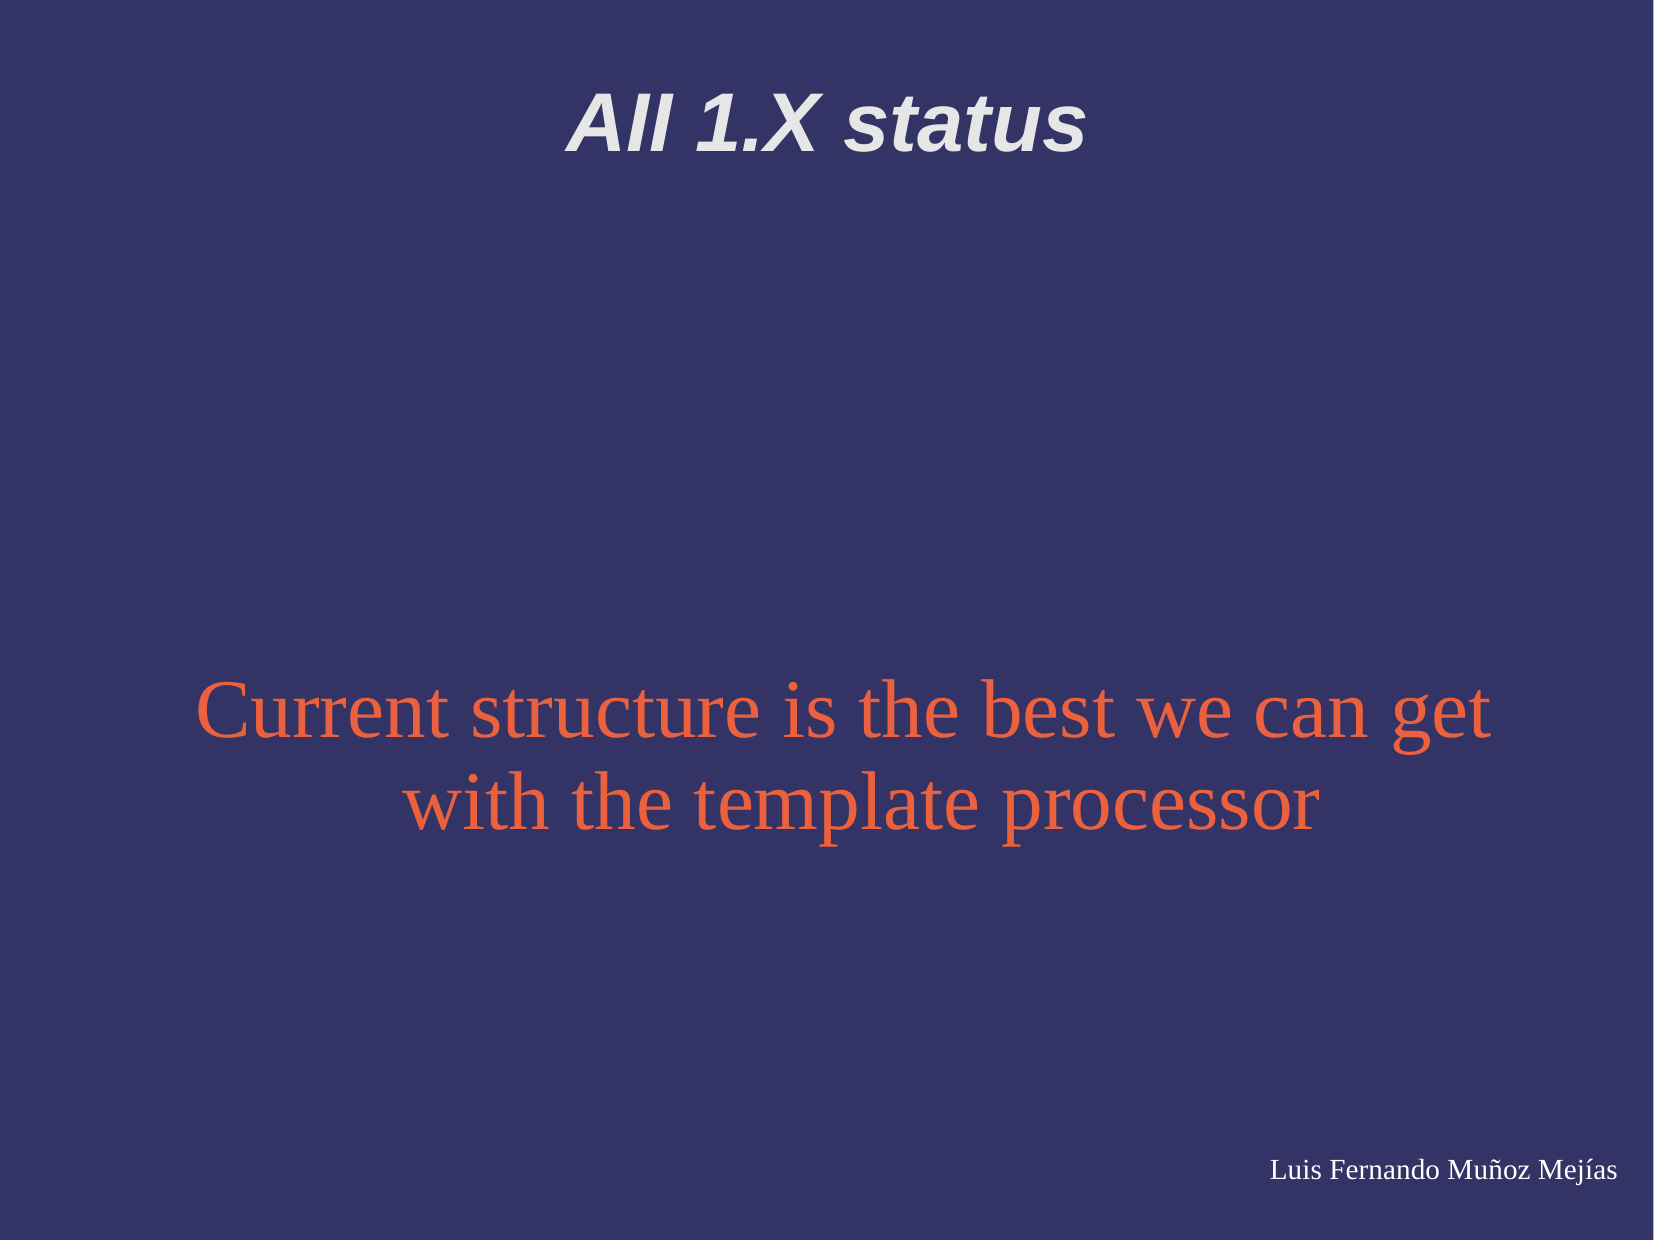

# AII 1.X status
Current structure is the best we can get with the template processor
Luis Fernando Muñoz Mejías